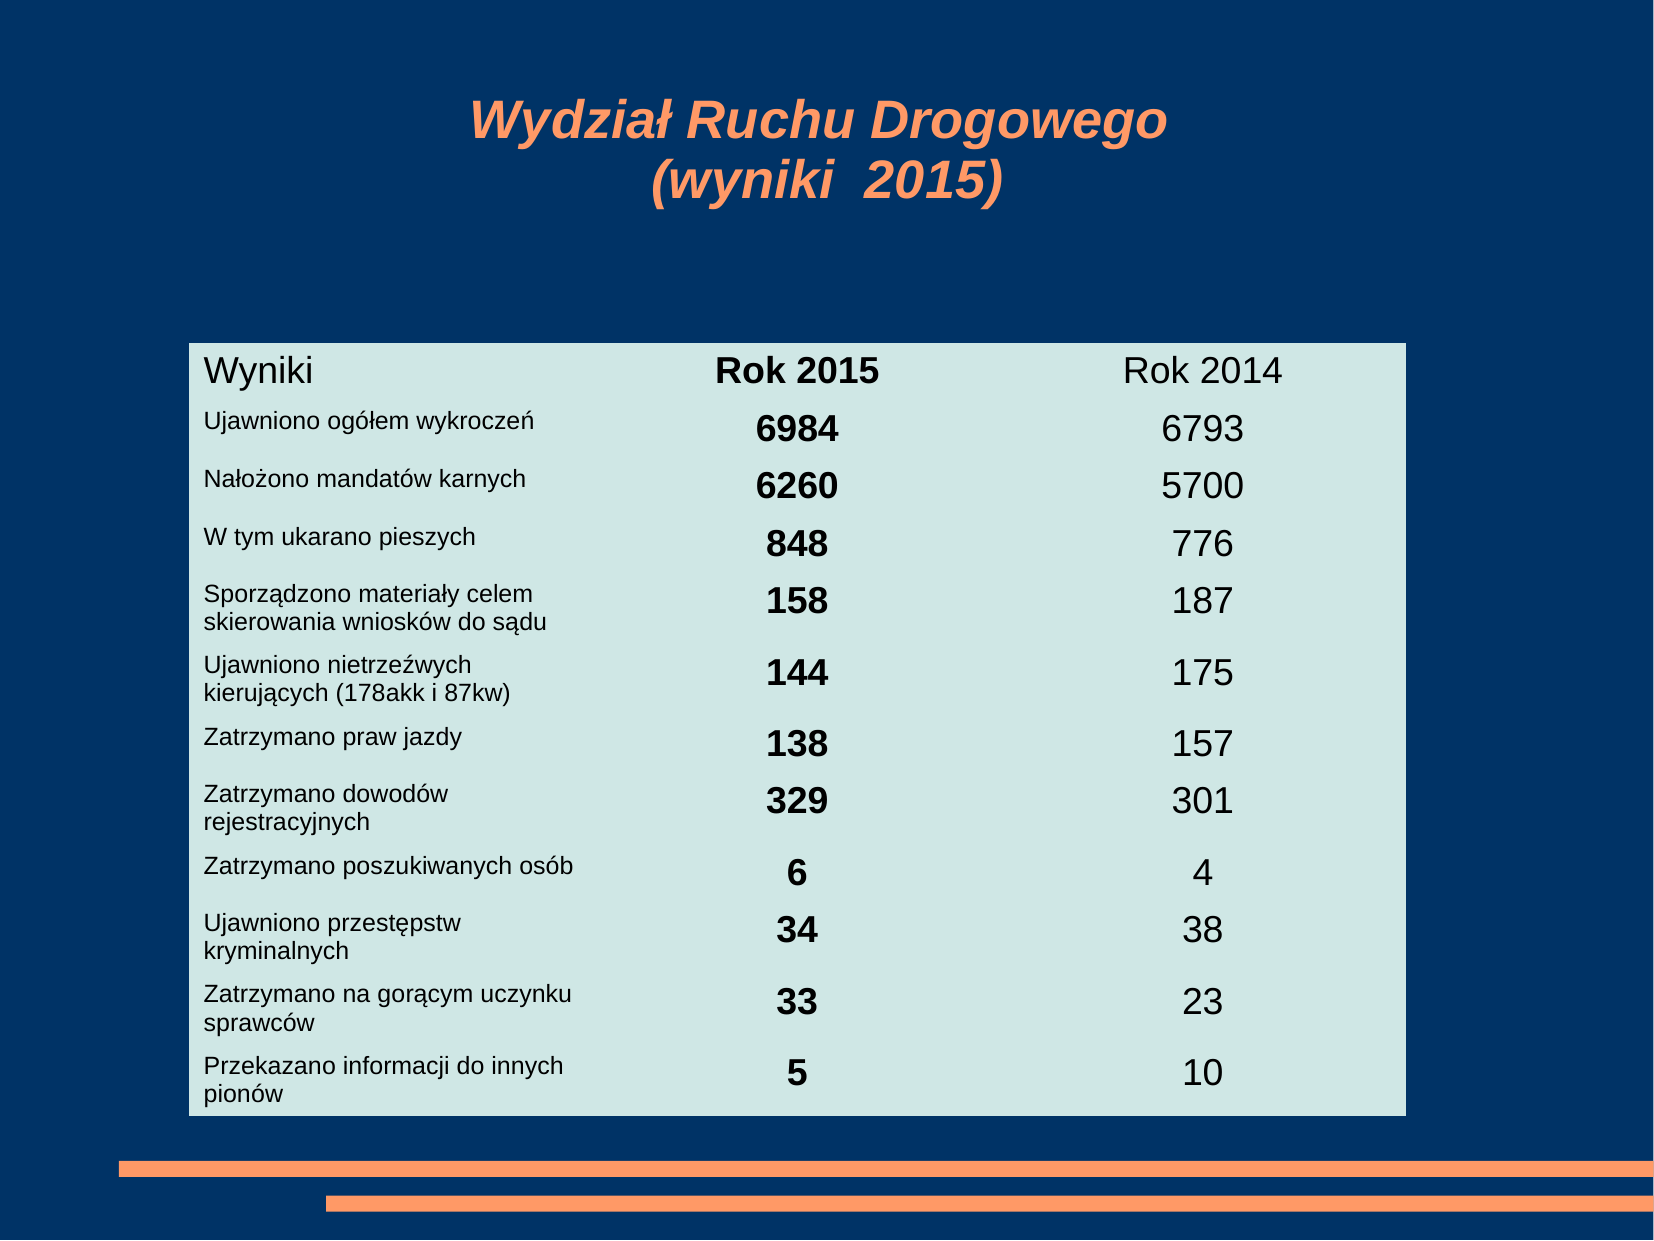

# Wydział Ruchu Drogowego (wyniki 2015)
| Wyniki | Rok 2015 | Rok 2014 |
| --- | --- | --- |
| Ujawniono ogółem wykroczeń | 6984 | 6793 |
| Nałożono mandatów karnych | 6260 | 5700 |
| W tym ukarano pieszych | 848 | 776 |
| Sporządzono materiały celem skierowania wniosków do sądu | 158 | 187 |
| Ujawniono nietrzeźwych kierujących (178akk i 87kw) | 144 | 175 |
| Zatrzymano praw jazdy | 138 | 157 |
| Zatrzymano dowodów rejestracyjnych | 329 | 301 |
| Zatrzymano poszukiwanych osób | 6 | 4 |
| Ujawniono przestępstw kryminalnych | 34 | 38 |
| Zatrzymano na gorącym uczynku sprawców | 33 | 23 |
| Przekazano informacji do innych pionów | 5 | 10 |